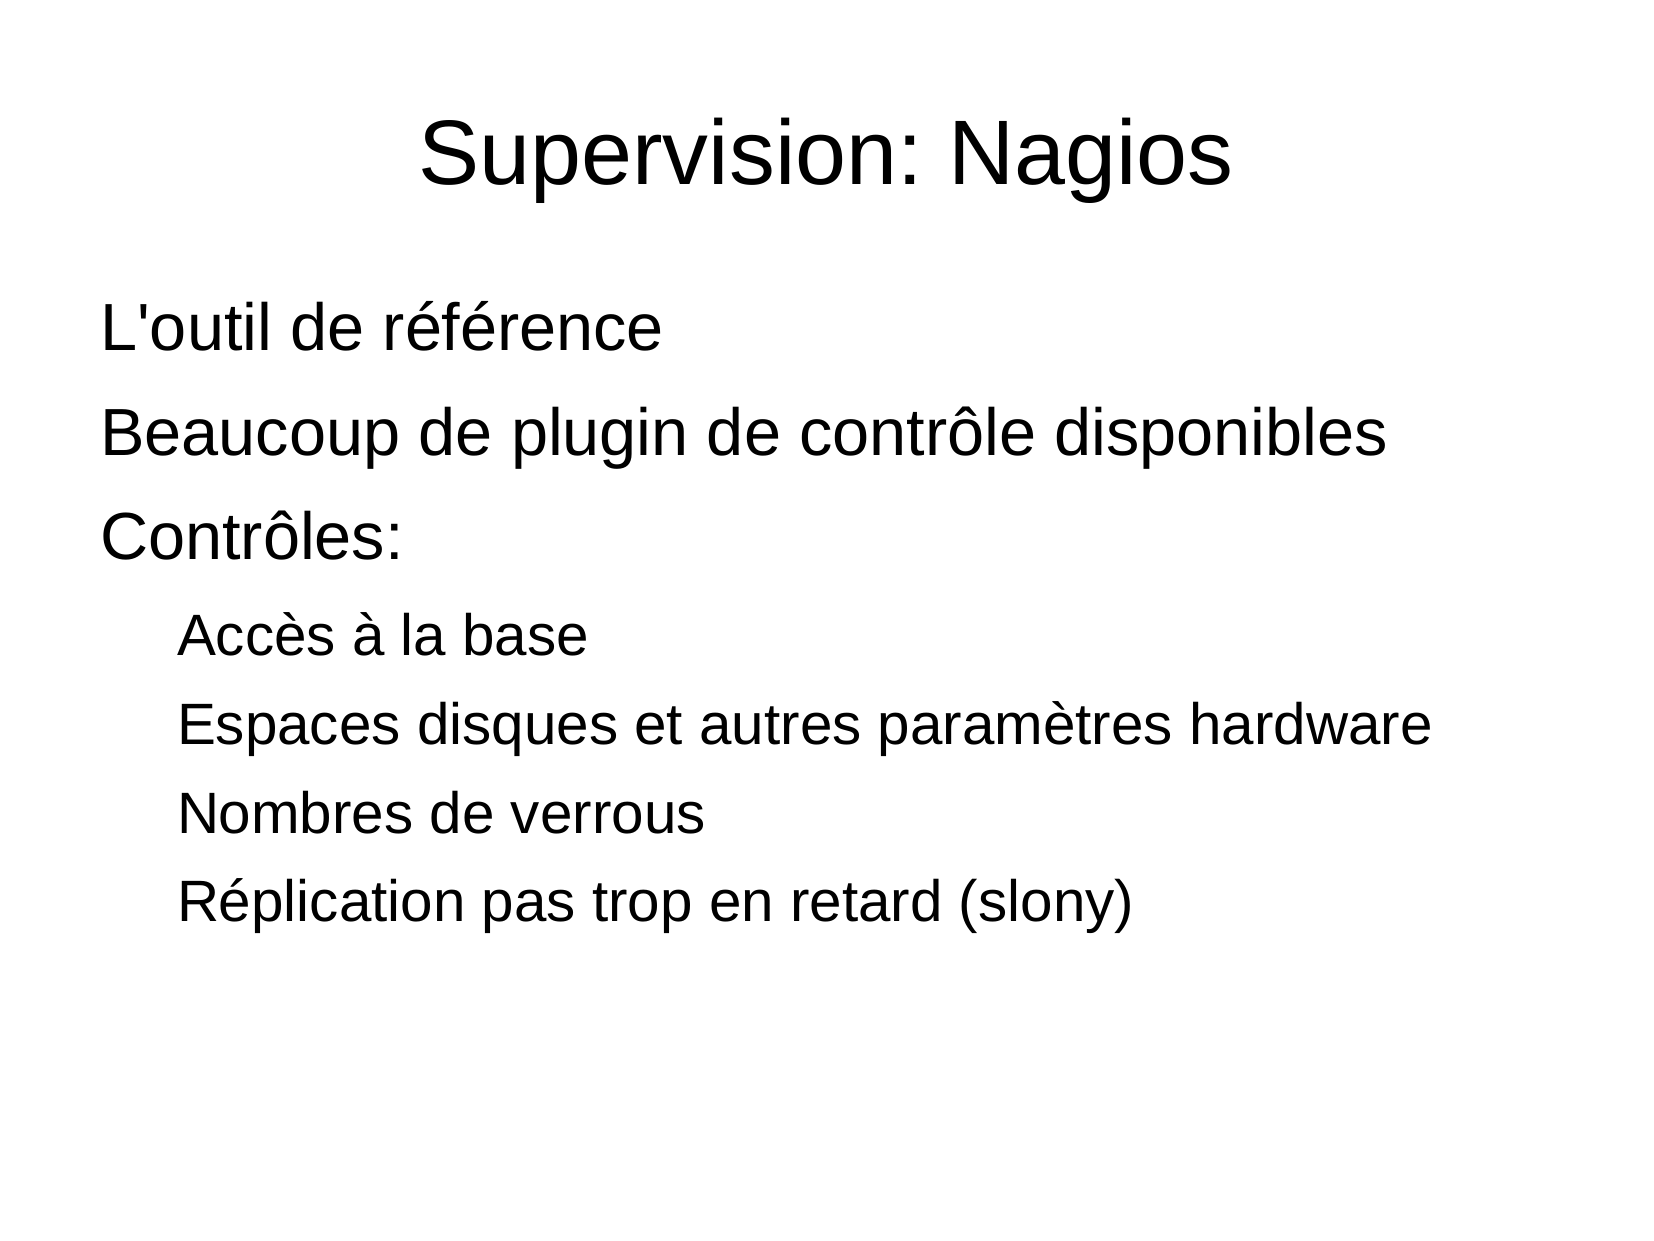

# Supervision: Nagios
L'outil de référence
Beaucoup de plugin de contrôle disponibles
Contrôles:
Accès à la base
Espaces disques et autres paramètres hardware
Nombres de verrous
Réplication pas trop en retard (slony)